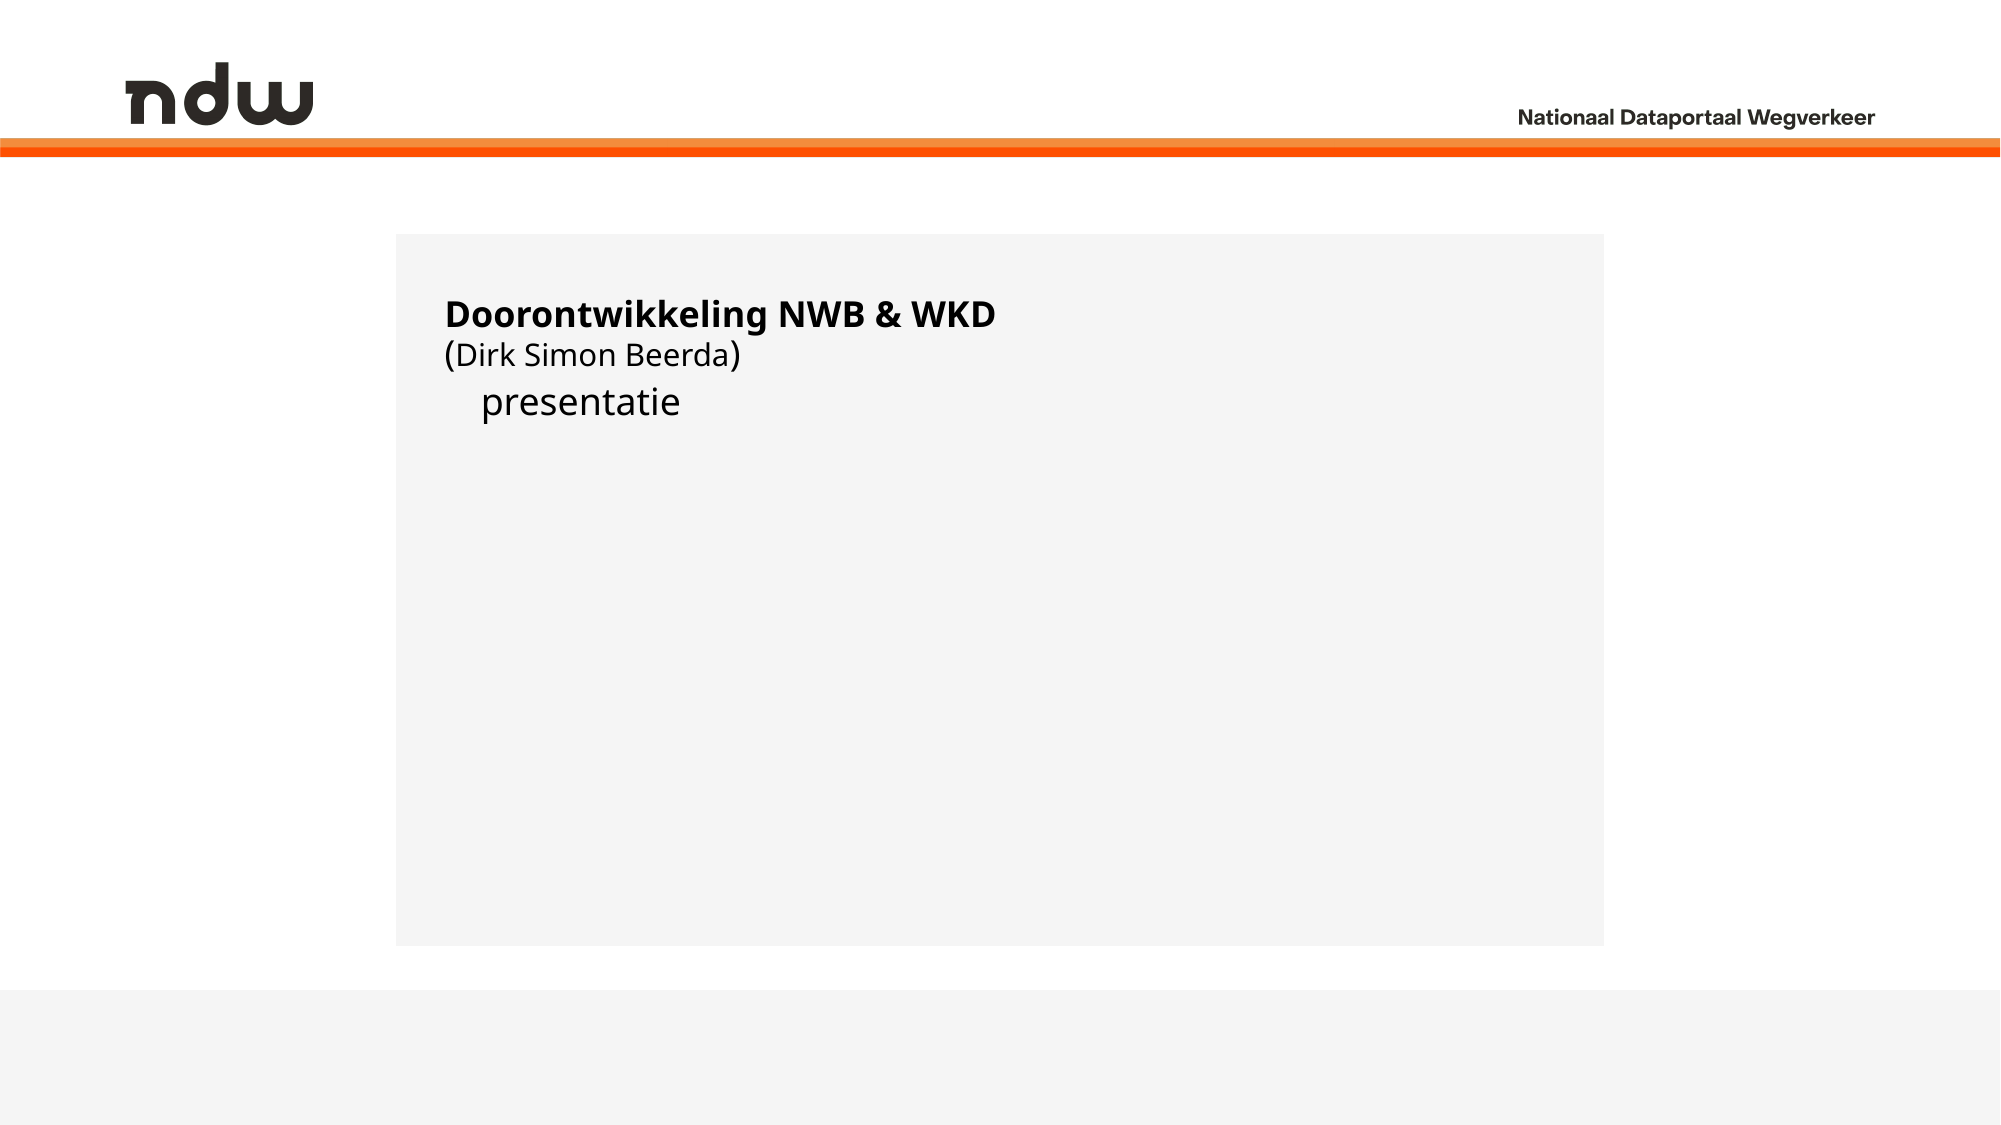

Doorontwikkeling NWB & WKD
(Dirk Simon Beerda)
# presentatie